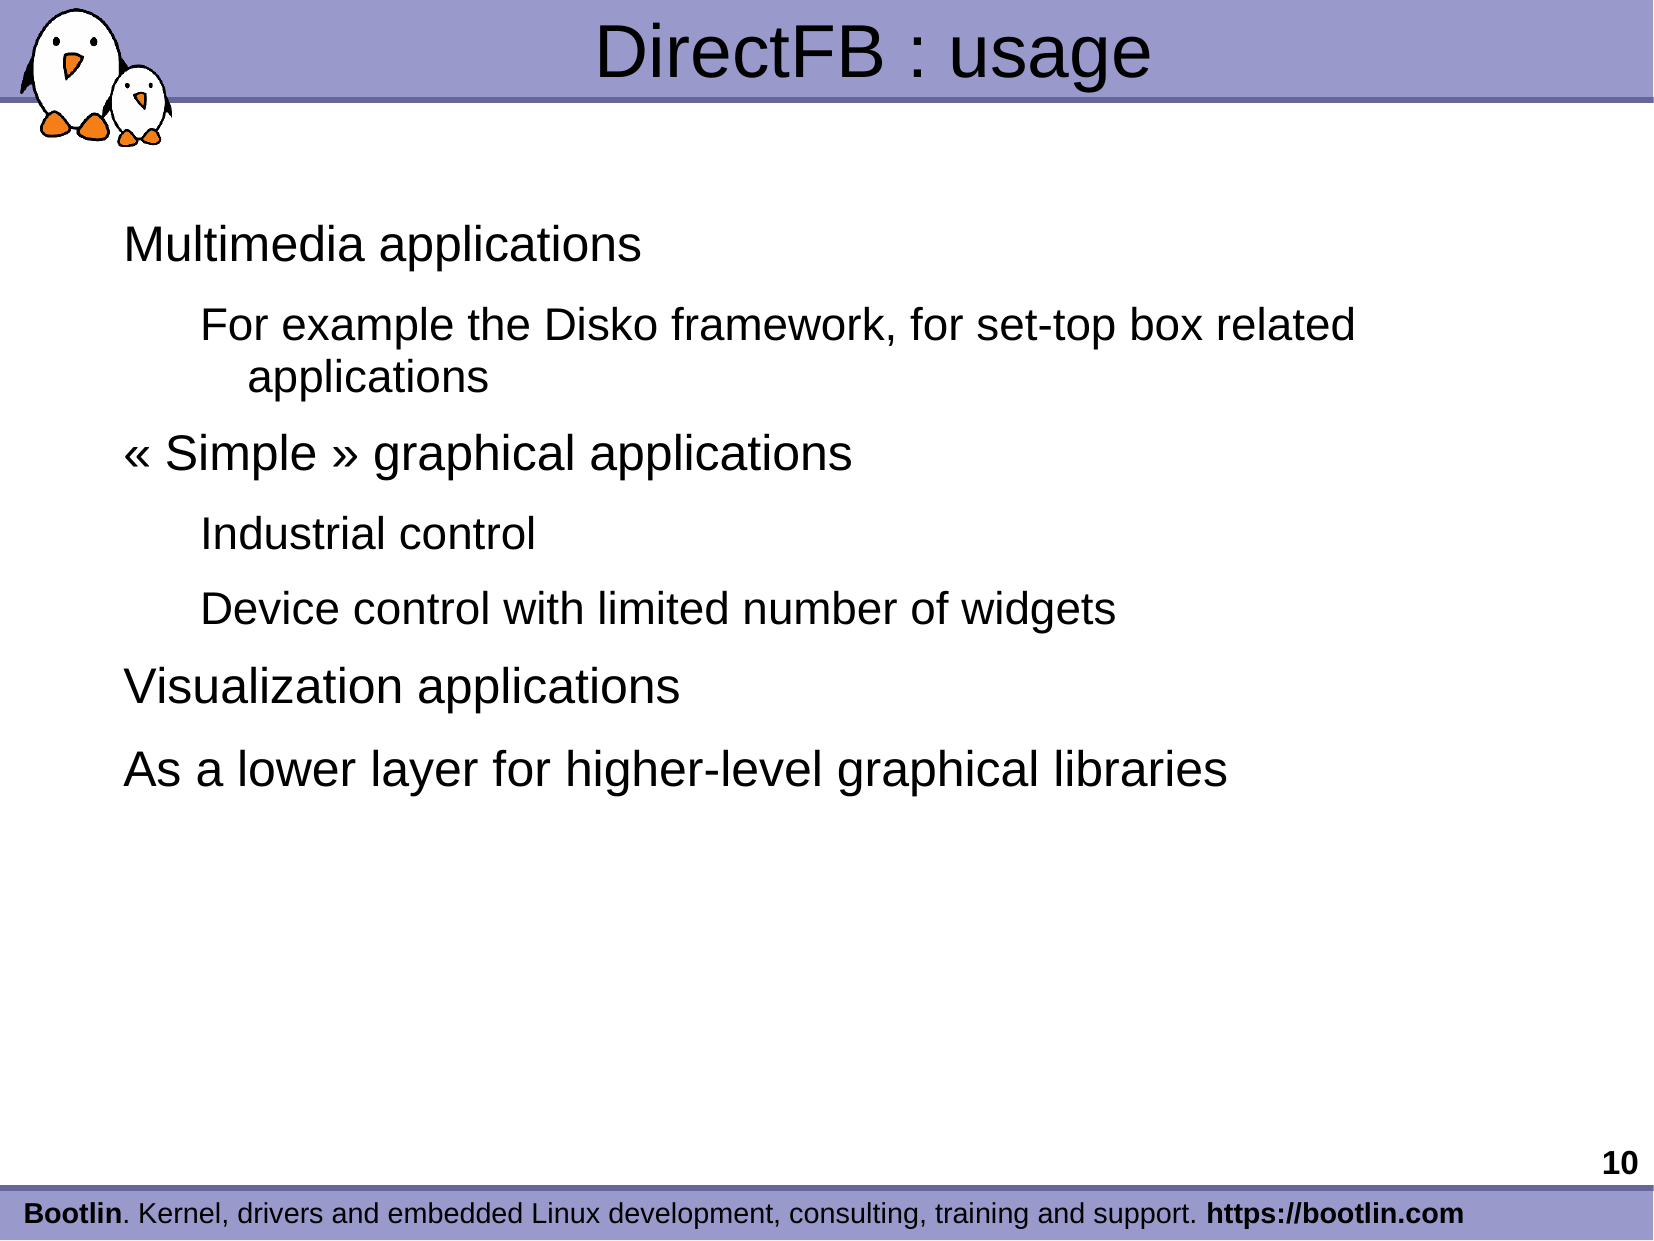

# DirectFB : usage
Multimedia applications
For example the Disko framework, for set-top box related applications
« Simple » graphical applications
Industrial control
Device control with limited number of widgets
Visualization applications
As a lower layer for higher-level graphical libraries